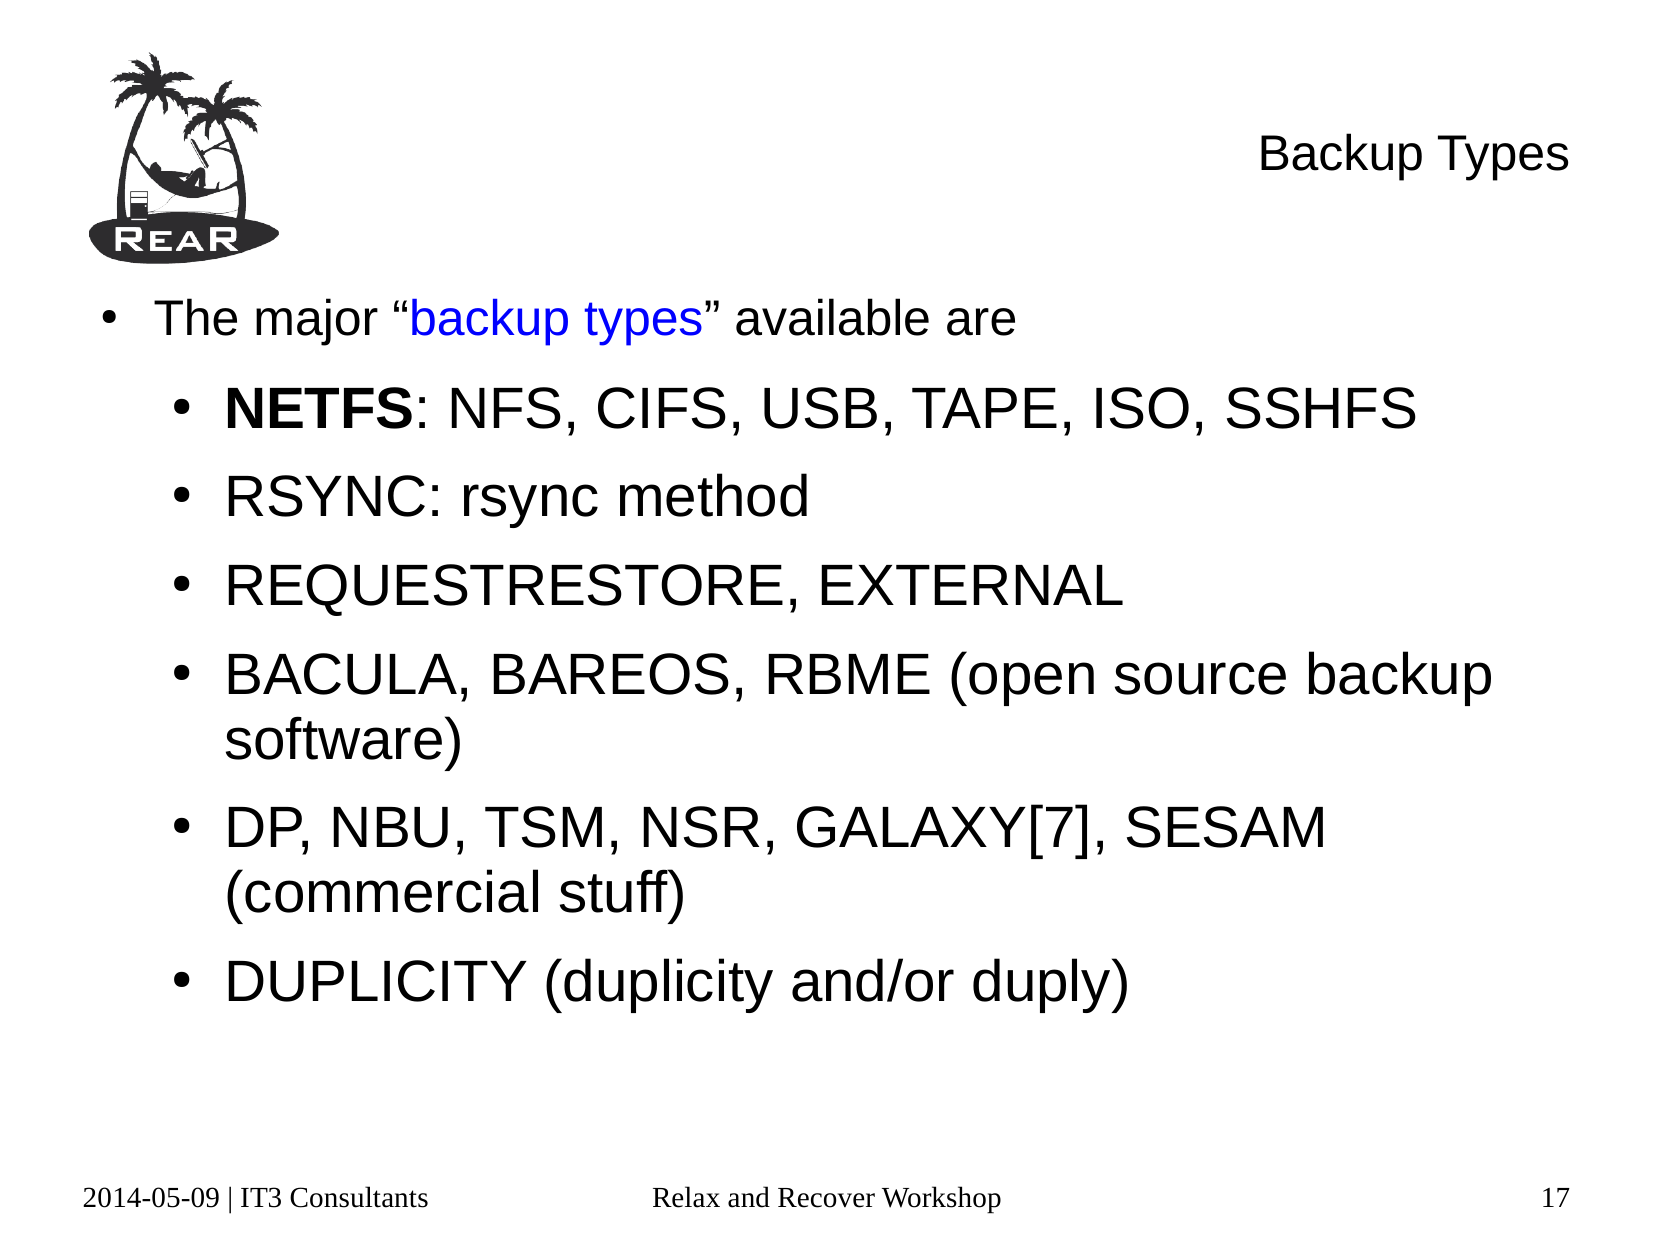

# Backup Types
The major “backup types” available are
NETFS: NFS, CIFS, USB, TAPE, ISO, SSHFS
RSYNC: rsync method
REQUESTRESTORE, EXTERNAL
BACULA, BAREOS, RBME (open source backup software)
DP, NBU, TSM, NSR, GALAXY[7], SESAM (commercial stuff)
DUPLICITY (duplicity and/or duply)
2014-05-09 | IT3 Consultants
Relax and Recover Workshop
17